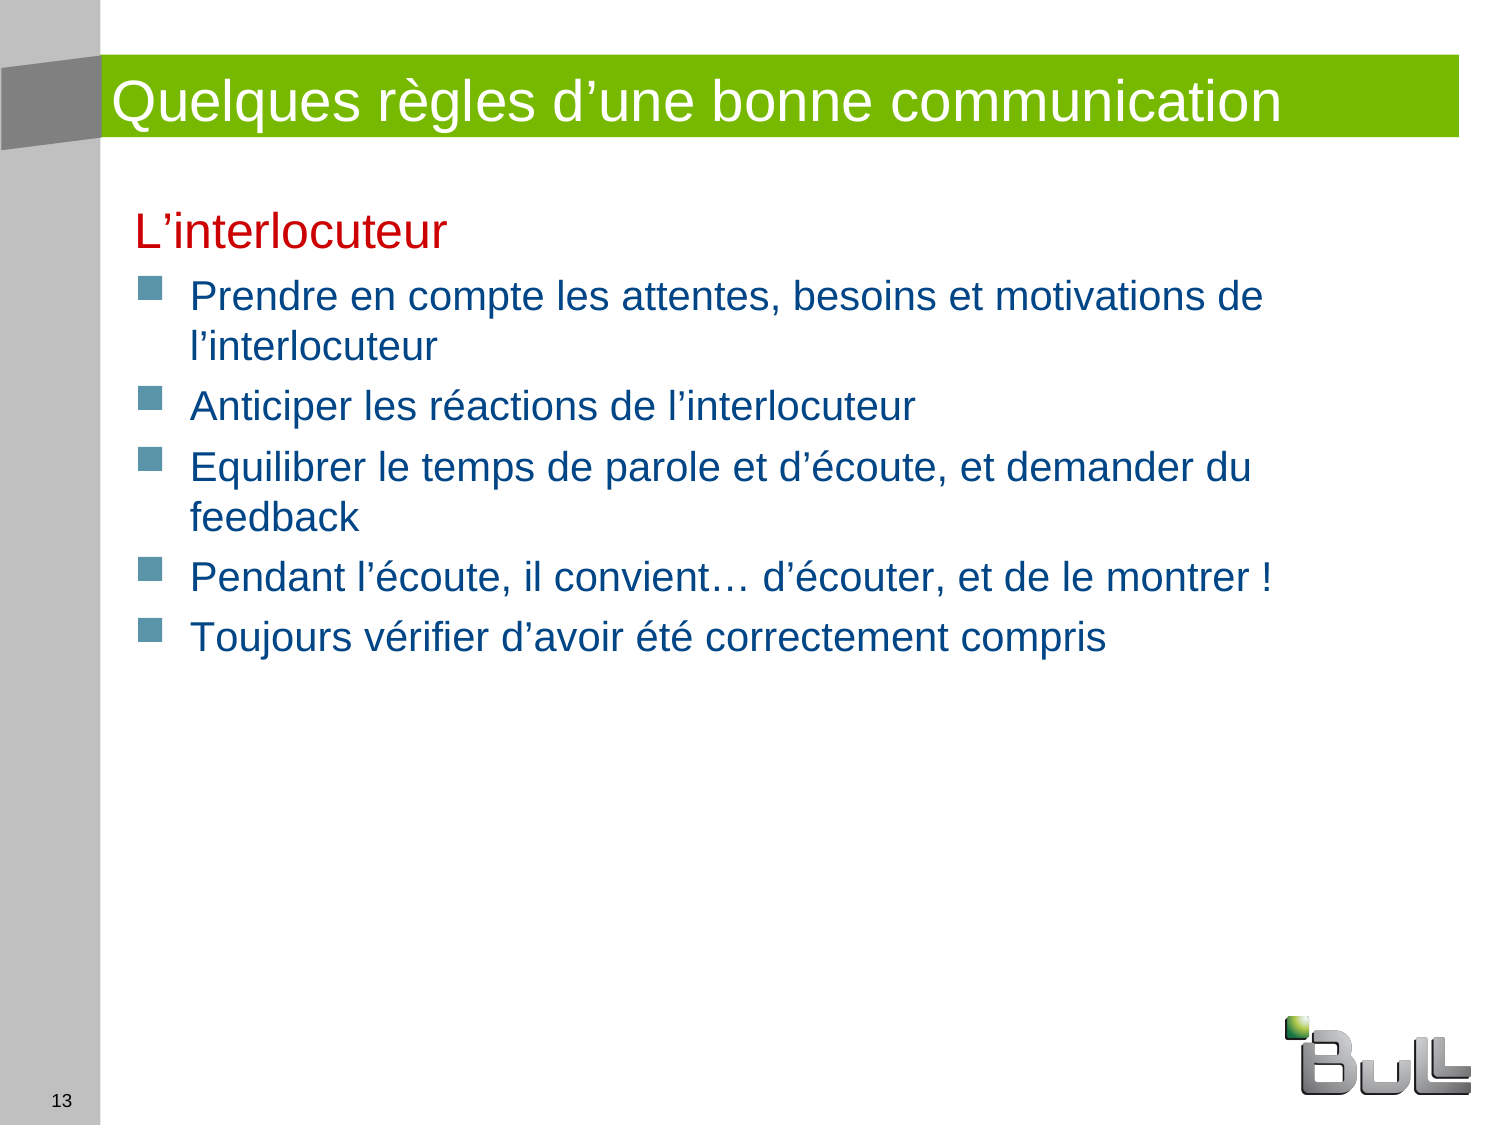

# Quelques règles d’une bonne communication
L’interlocuteur
Prendre en compte les attentes, besoins et motivations de l’interlocuteur
Anticiper les réactions de l’interlocuteur
Equilibrer le temps de parole et d’écoute, et demander du feedback
Pendant l’écoute, il convient… d’écouter, et de le montrer !
Toujours vérifier d’avoir été correctement compris